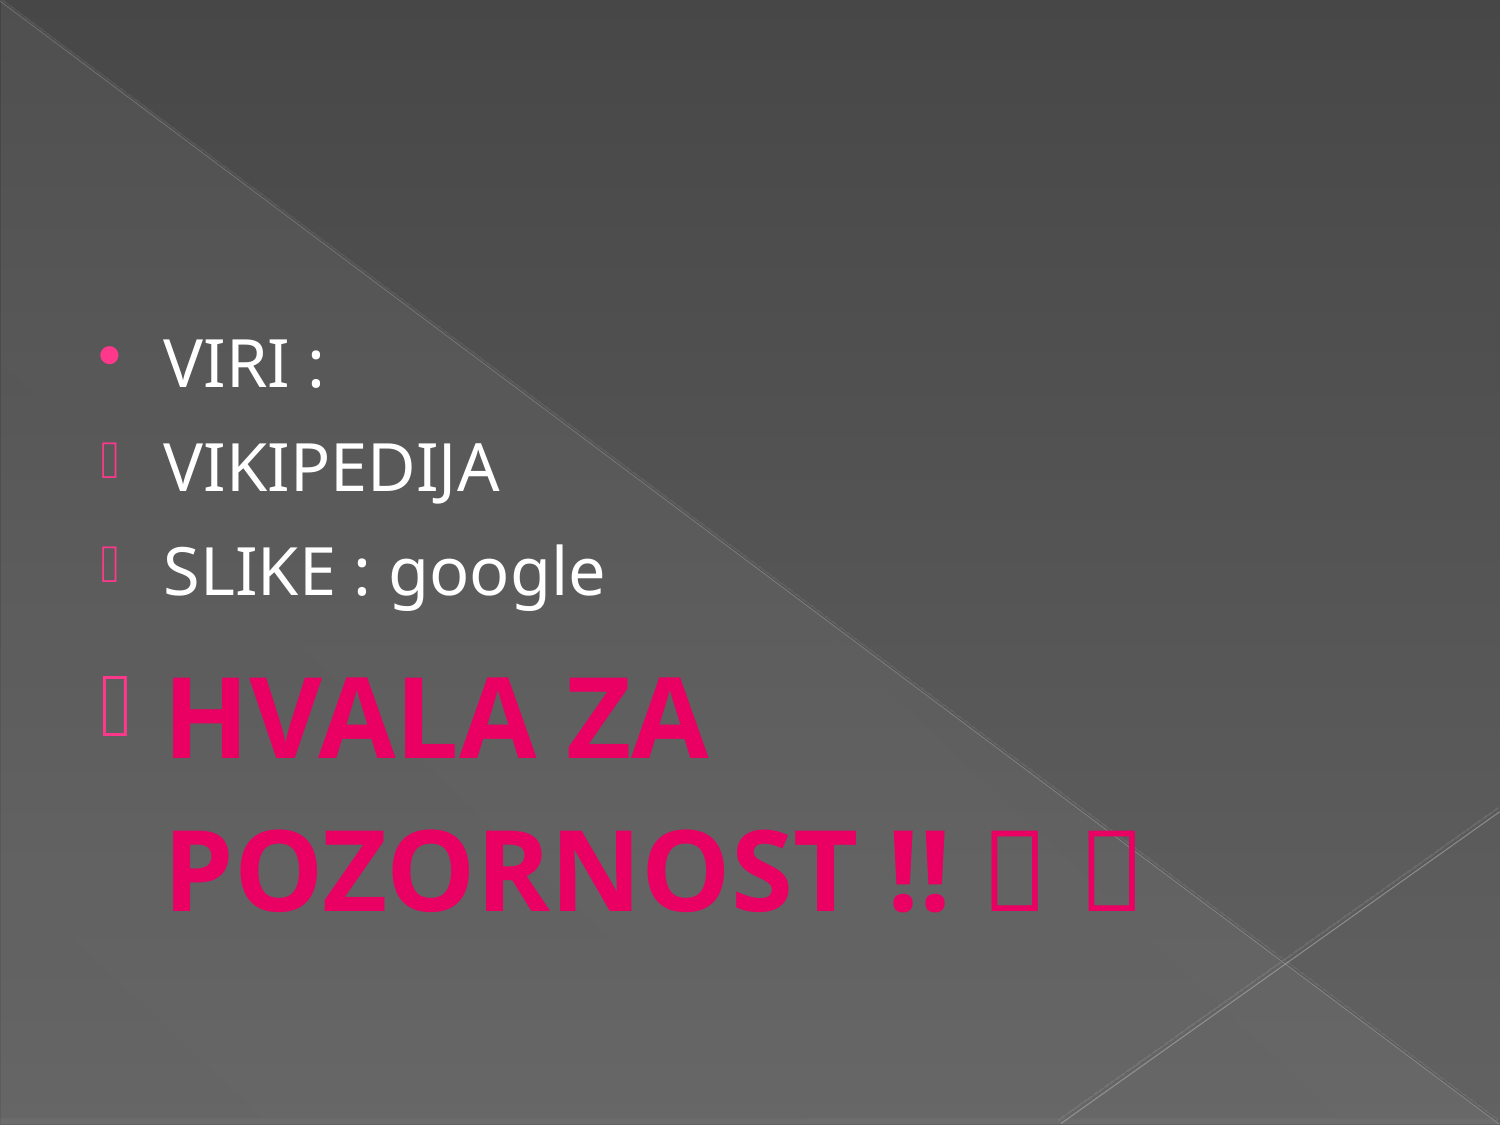

#
VIRI :
VIKIPEDIJA
SLIKE : google
HVALA ZA POZORNOST !!  